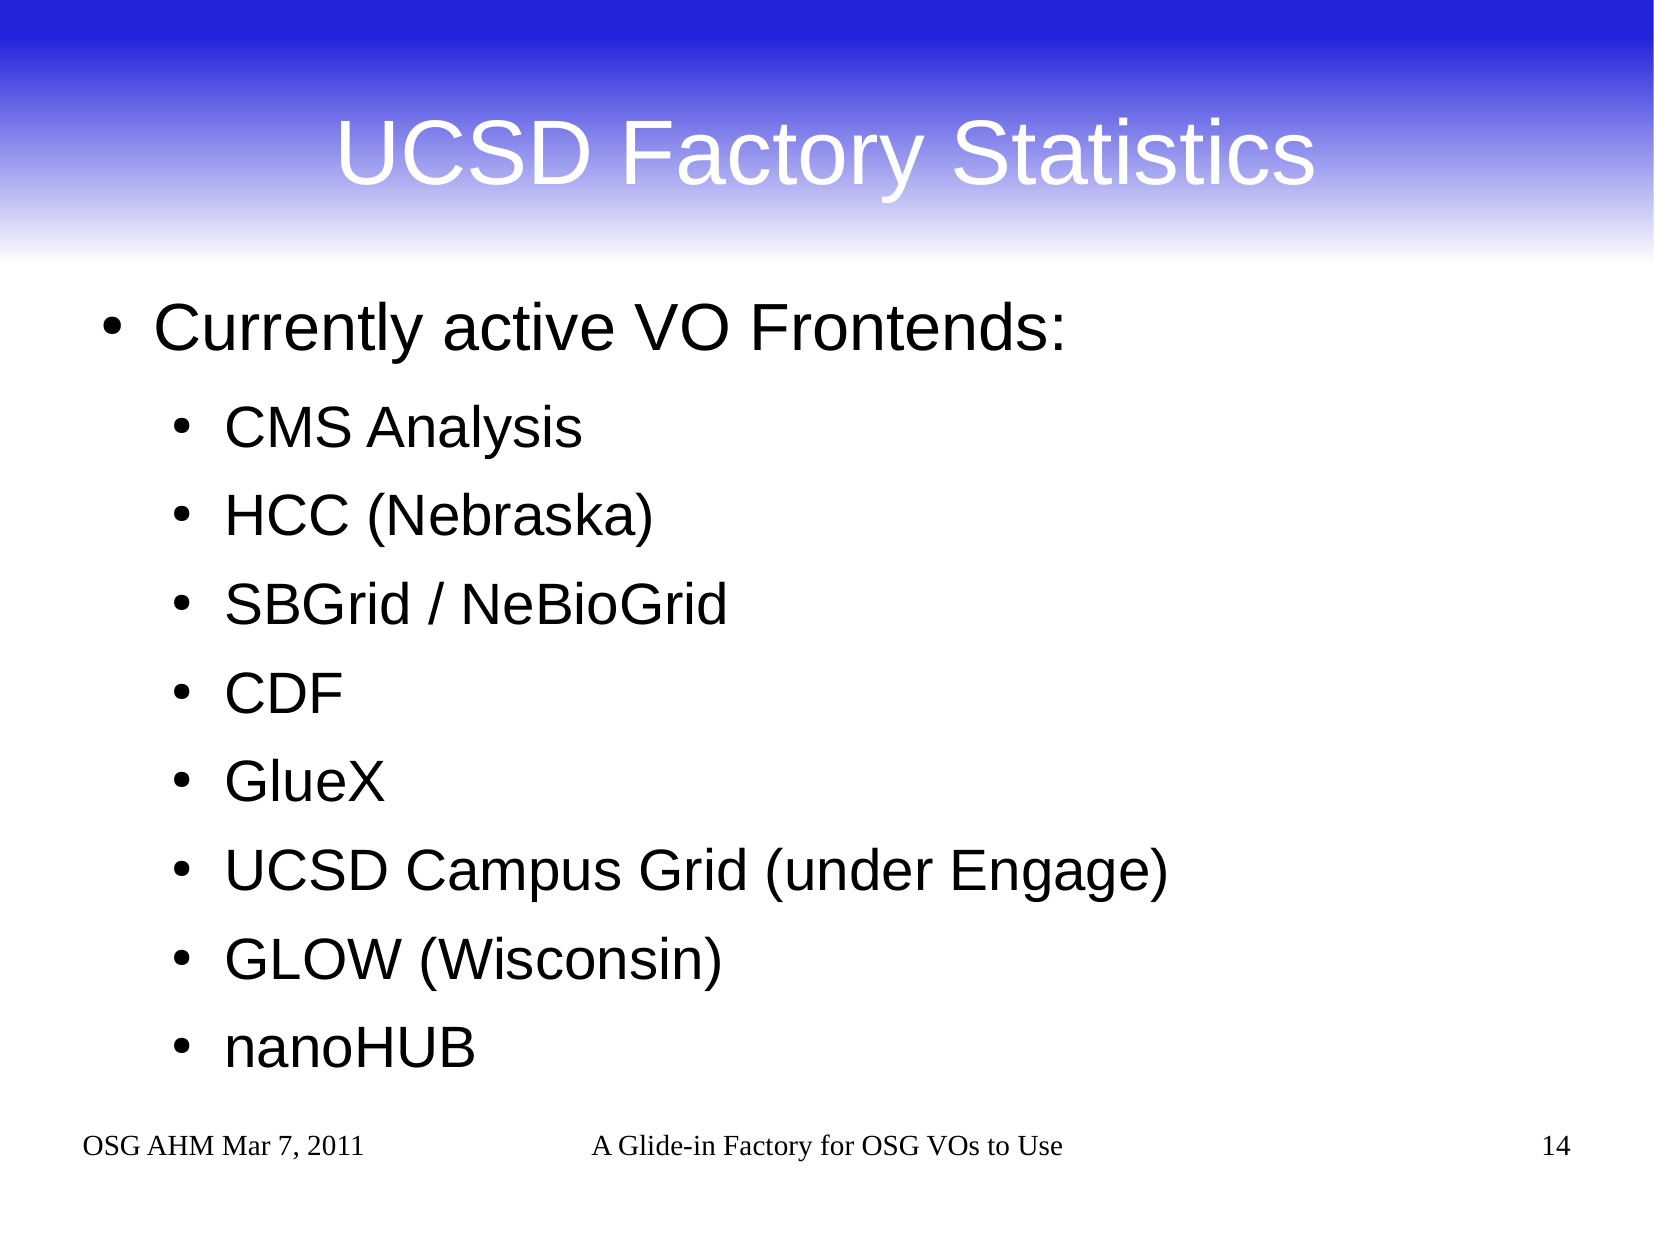

# UCSD Factory Statistics
Currently active VO Frontends:
CMS Analysis
HCC (Nebraska)
SBGrid / NeBioGrid
CDF
GlueX
UCSD Campus Grid (under Engage)
GLOW (Wisconsin)
nanoHUB
OSG AHM Mar 7, 2011
A Glide-in Factory for OSG VOs to Use
14